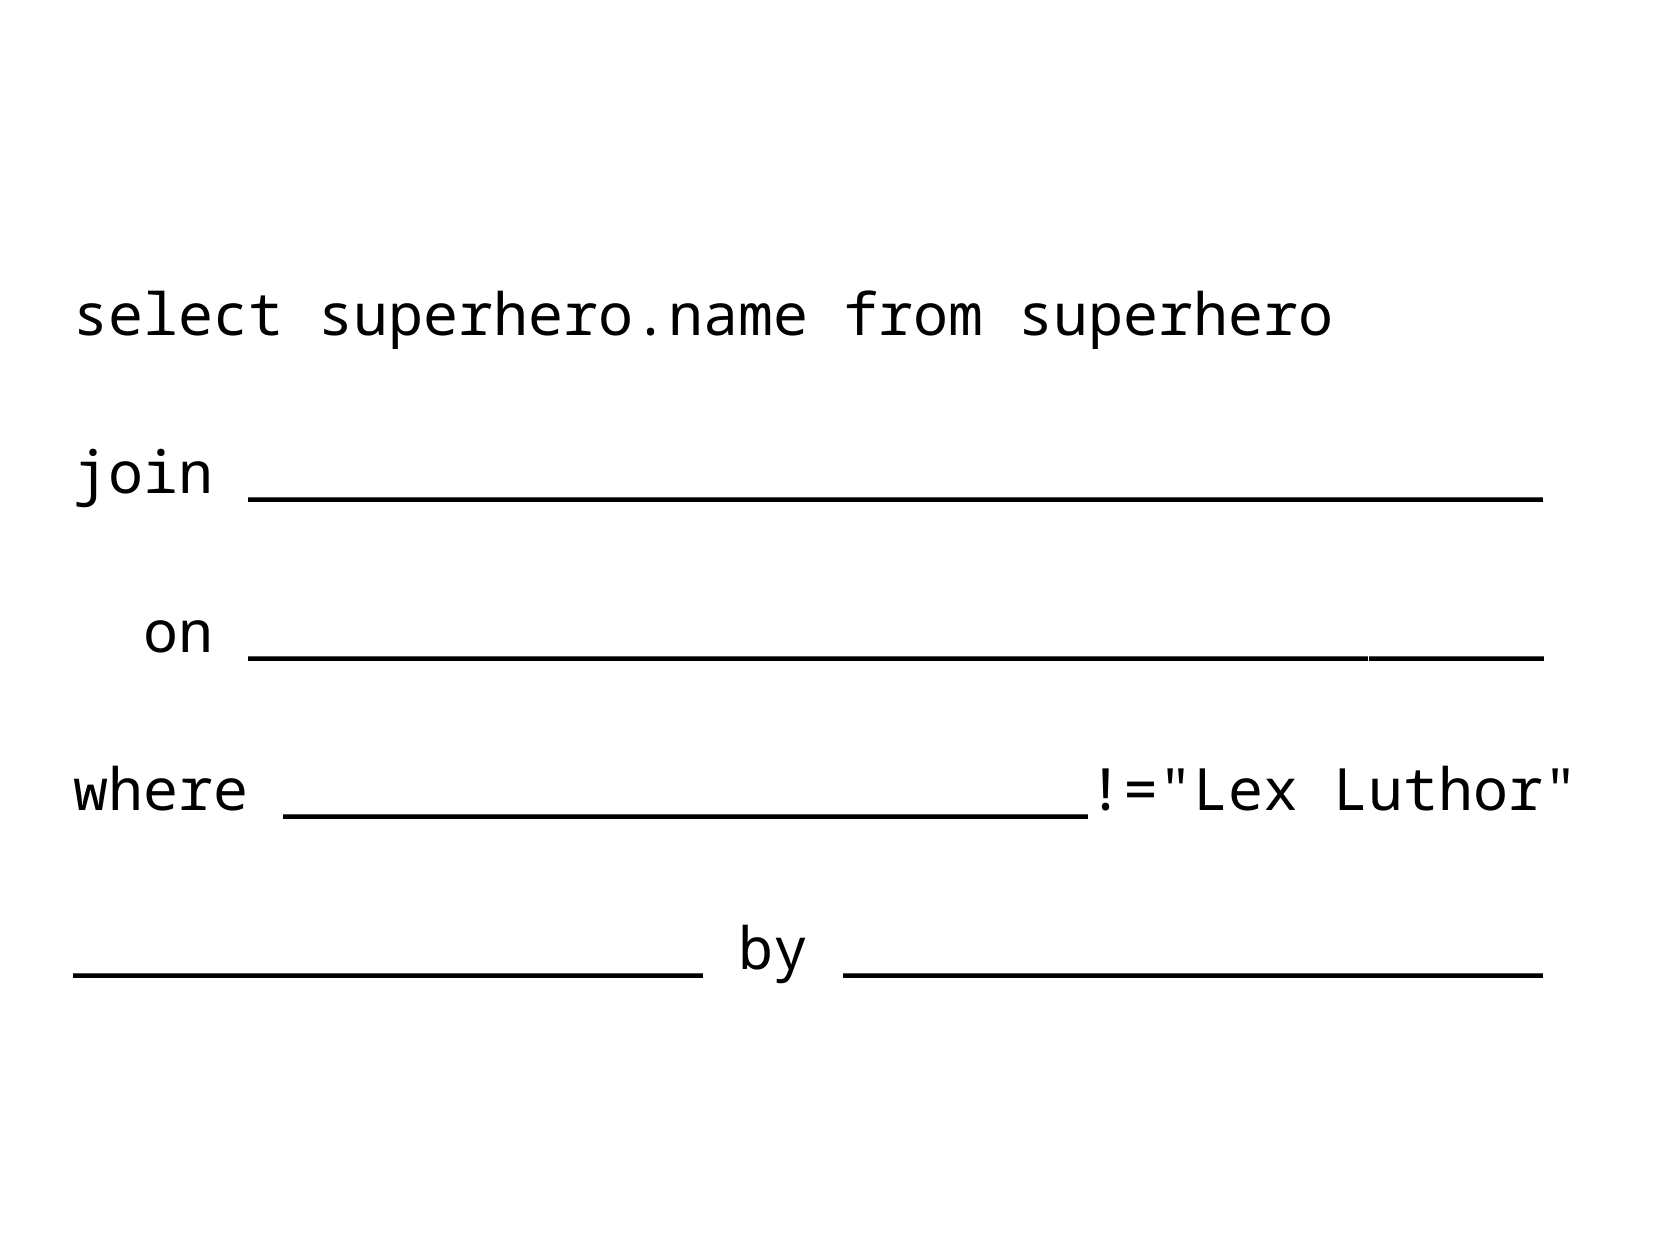

select superhero.name from superhero
join _____________________________________
 on _____________________________________
where _______________________!="Lex Luthor"
__________________ by ____________________